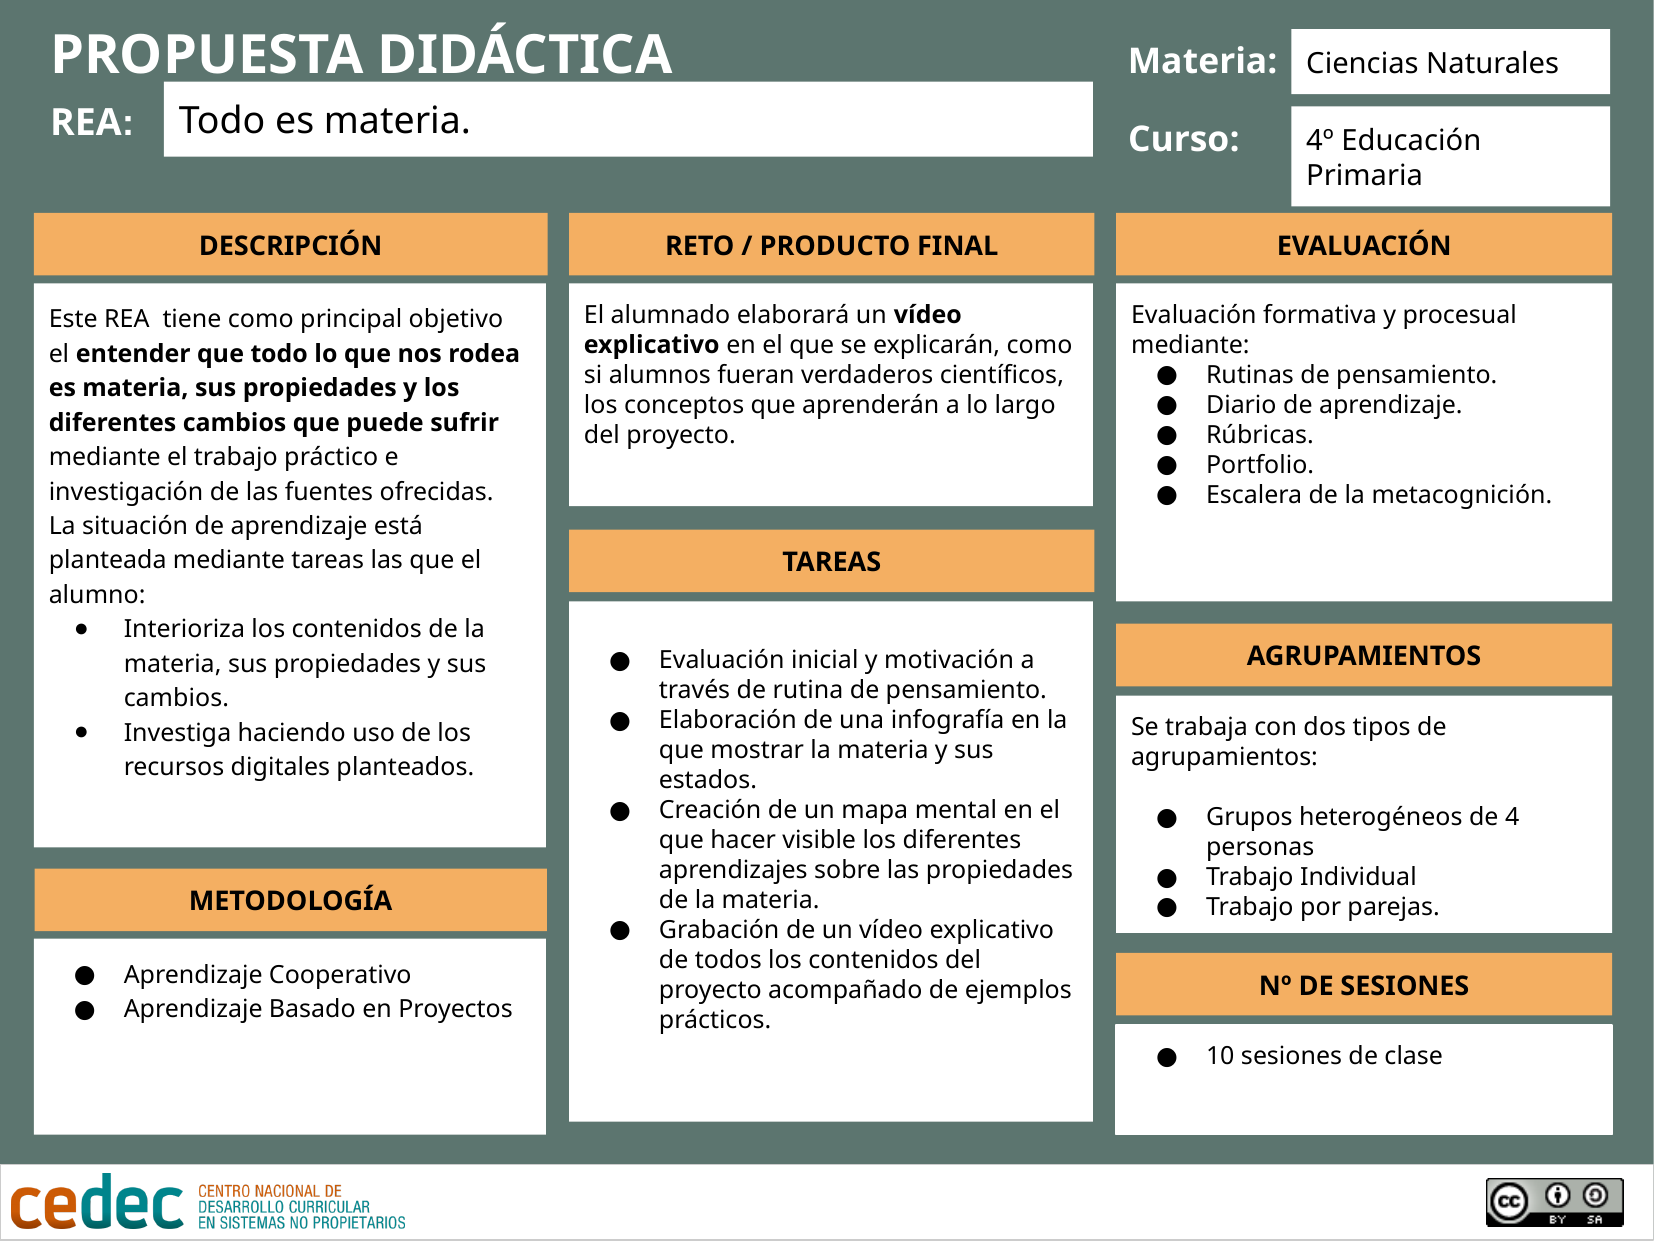

PROPUESTA DIDÁCTICA
Ciencias Naturales
Materia:
Todo es materia.
REA:
4º Educación Primaria
Curso:
DESCRIPCIÓN
RETO / PRODUCTO FINAL
EVALUACIÓN
Este REA tiene como principal objetivo el entender que todo lo que nos rodea es materia, sus propiedades y los diferentes cambios que puede sufrir mediante el trabajo práctico e investigación de las fuentes ofrecidas.
La situación de aprendizaje está planteada mediante tareas las que el alumno:
Interioriza los contenidos de la materia, sus propiedades y sus cambios.
Investiga haciendo uso de los recursos digitales planteados.
El alumnado elaborará un vídeo explicativo en el que se explicarán, como si alumnos fueran verdaderos científicos, los conceptos que aprenderán a lo largo del proyecto.
Evaluación formativa y procesual mediante:
Rutinas de pensamiento.
Diario de aprendizaje.
Rúbricas.
Portfolio.
Escalera de la metacognición.
TAREAS
Evaluación inicial y motivación a través de rutina de pensamiento.
Elaboración de una infografía en la que mostrar la materia y sus estados.
Creación de un mapa mental en el que hacer visible los diferentes aprendizajes sobre las propiedades de la materia.
Grabación de un vídeo explicativo de todos los contenidos del proyecto acompañado de ejemplos prácticos.
AGRUPAMIENTOS
Se trabaja con dos tipos de agrupamientos:
Grupos heterogéneos de 4 personas
Trabajo Individual
Trabajo por parejas.
METODOLOGÍA
Aprendizaje Cooperativo
Aprendizaje Basado en Proyectos
Nº DE SESIONES
10 sesiones de clase